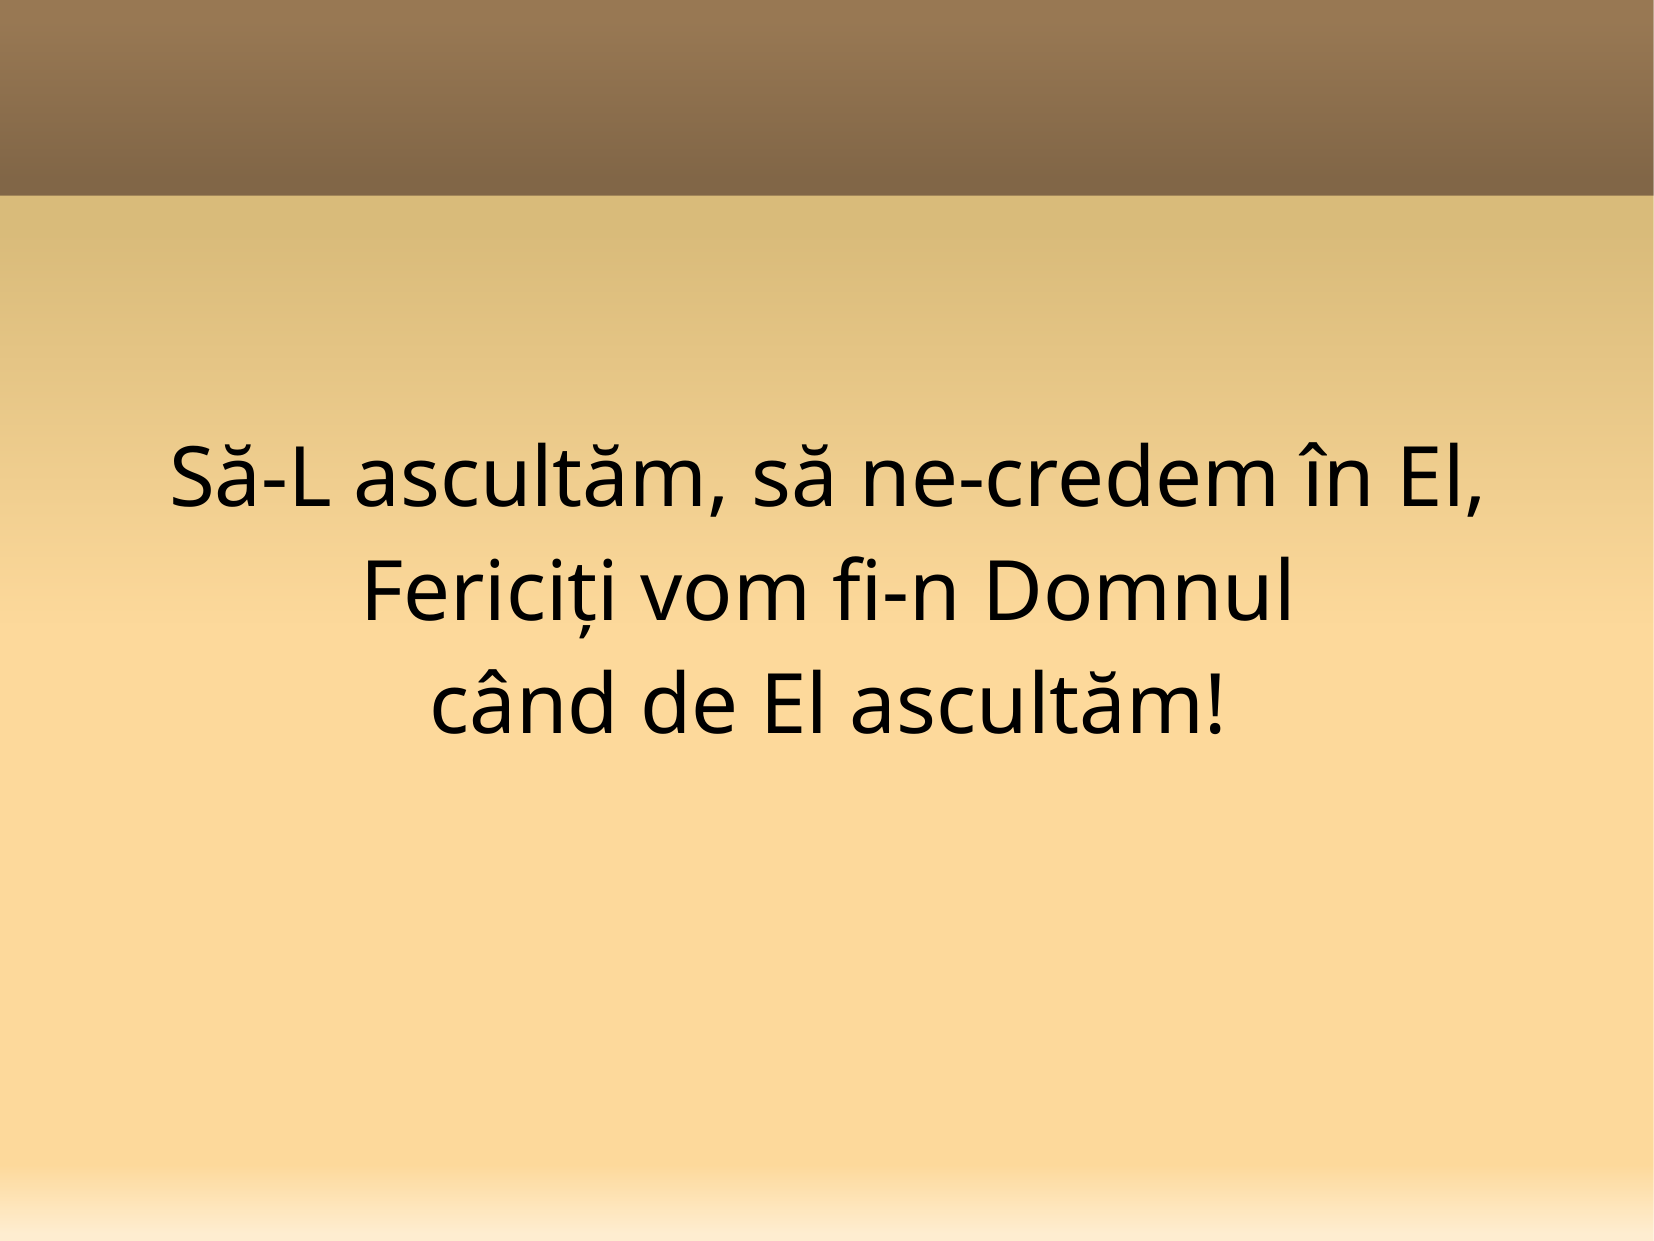

Să-L ascultăm, să ne-credem în El,
Fericiţi vom fi-n Domnul
când de El ascultăm!